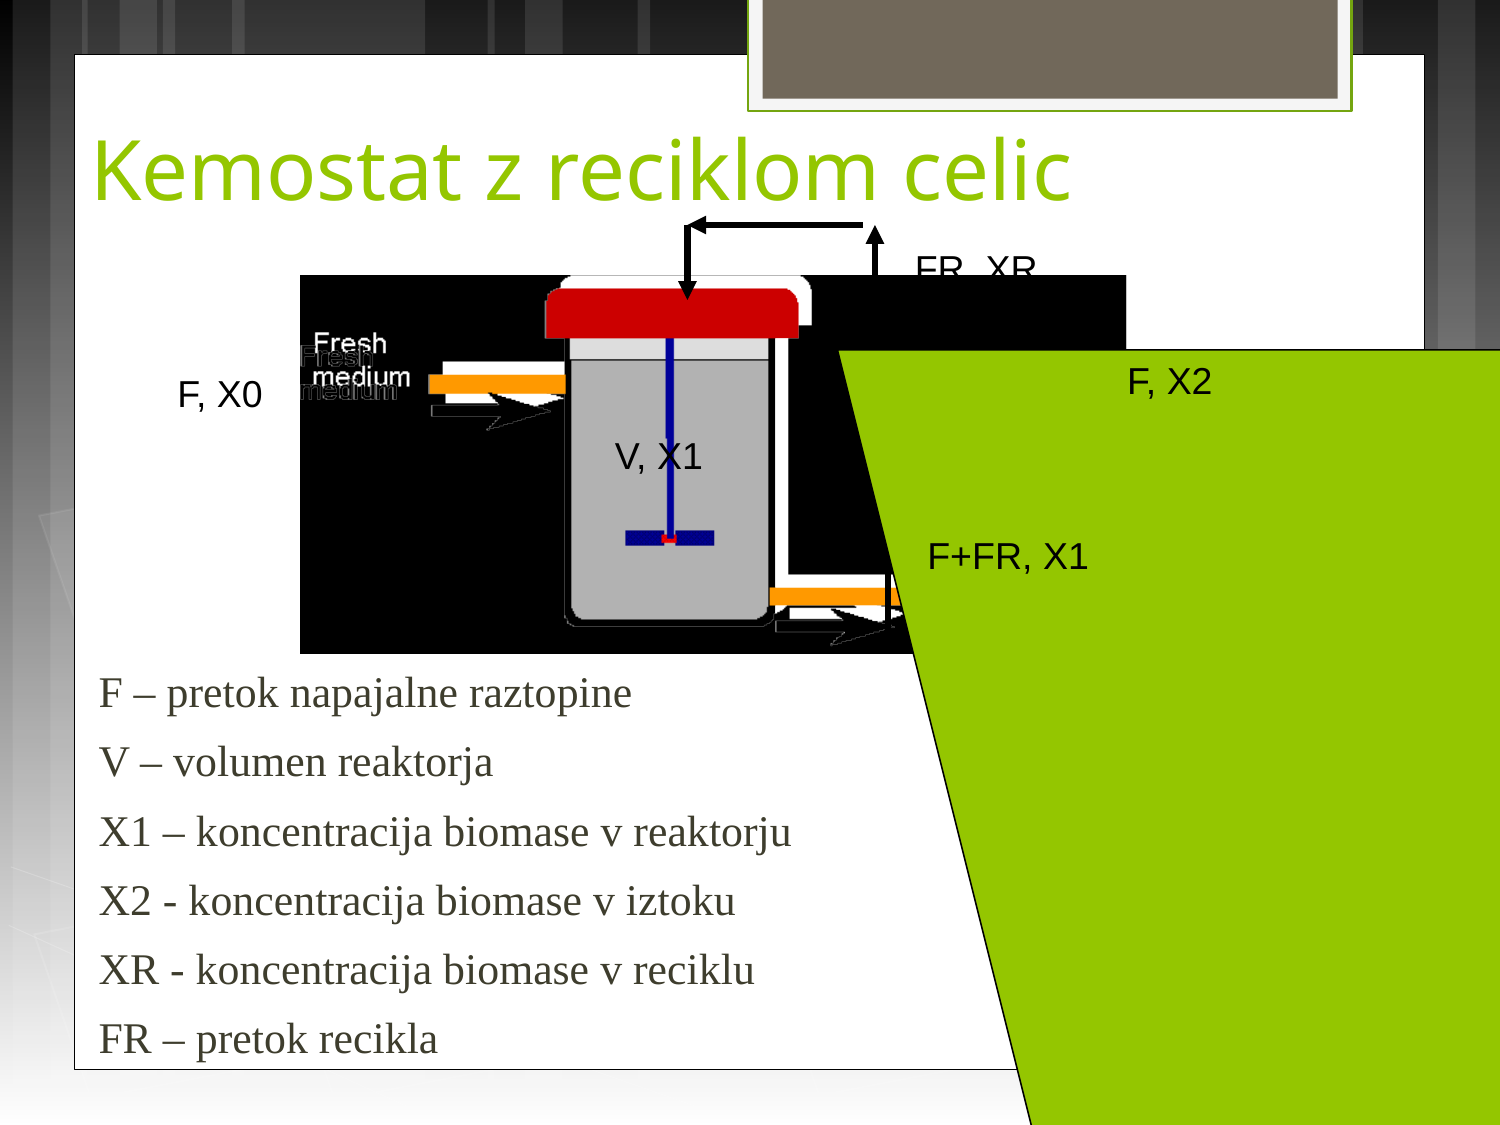

# Kemostat z reciklom celic
FR, XR
F, X2
F, X0
V, X1
F+FR, X1
F – pretok napajalne raztopine
V – volumen reaktorja
X1 – koncentracija biomase v reaktorju
X2 - koncentracija biomase v iztoku
XR - koncentracija biomase v reciklu
FR – pretok recikla